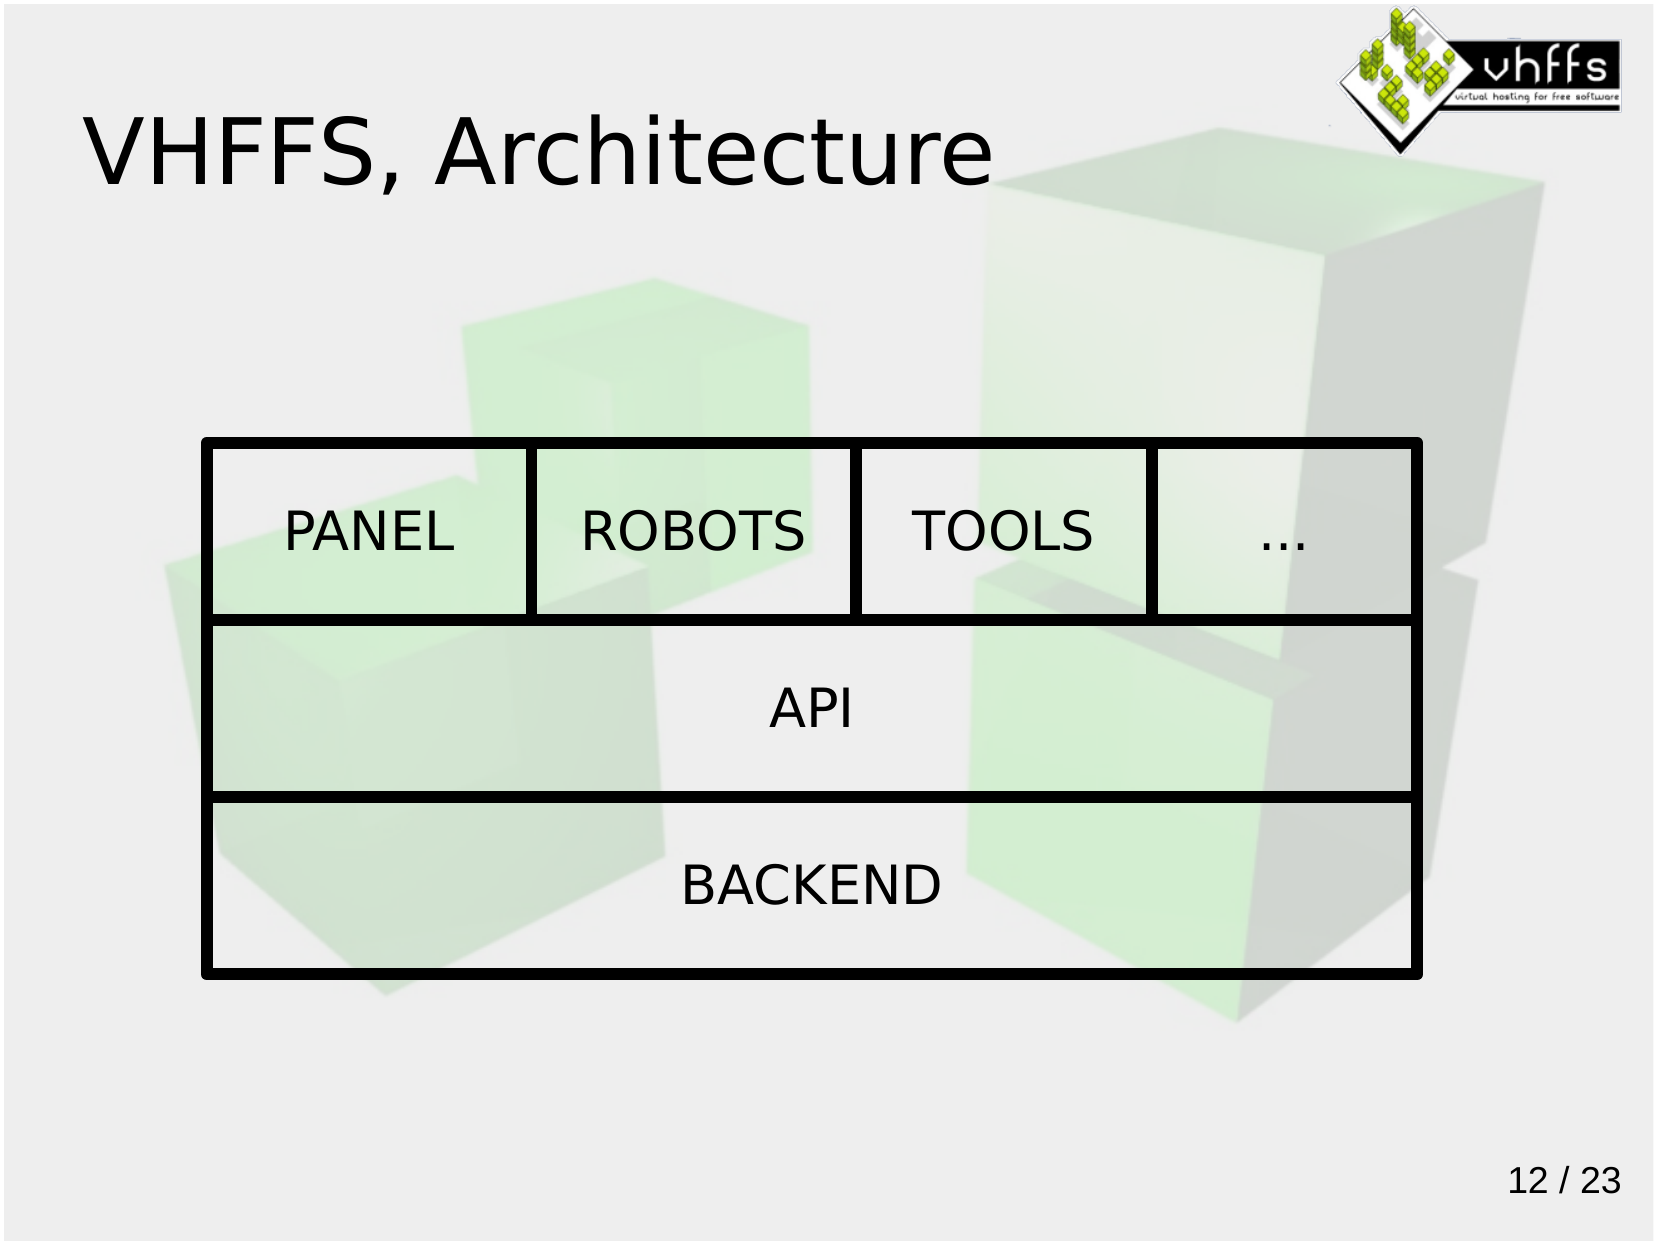

# VHFFS, Architecture
PANEL
ROBOTS
TOOLS
...
API
BACKEND